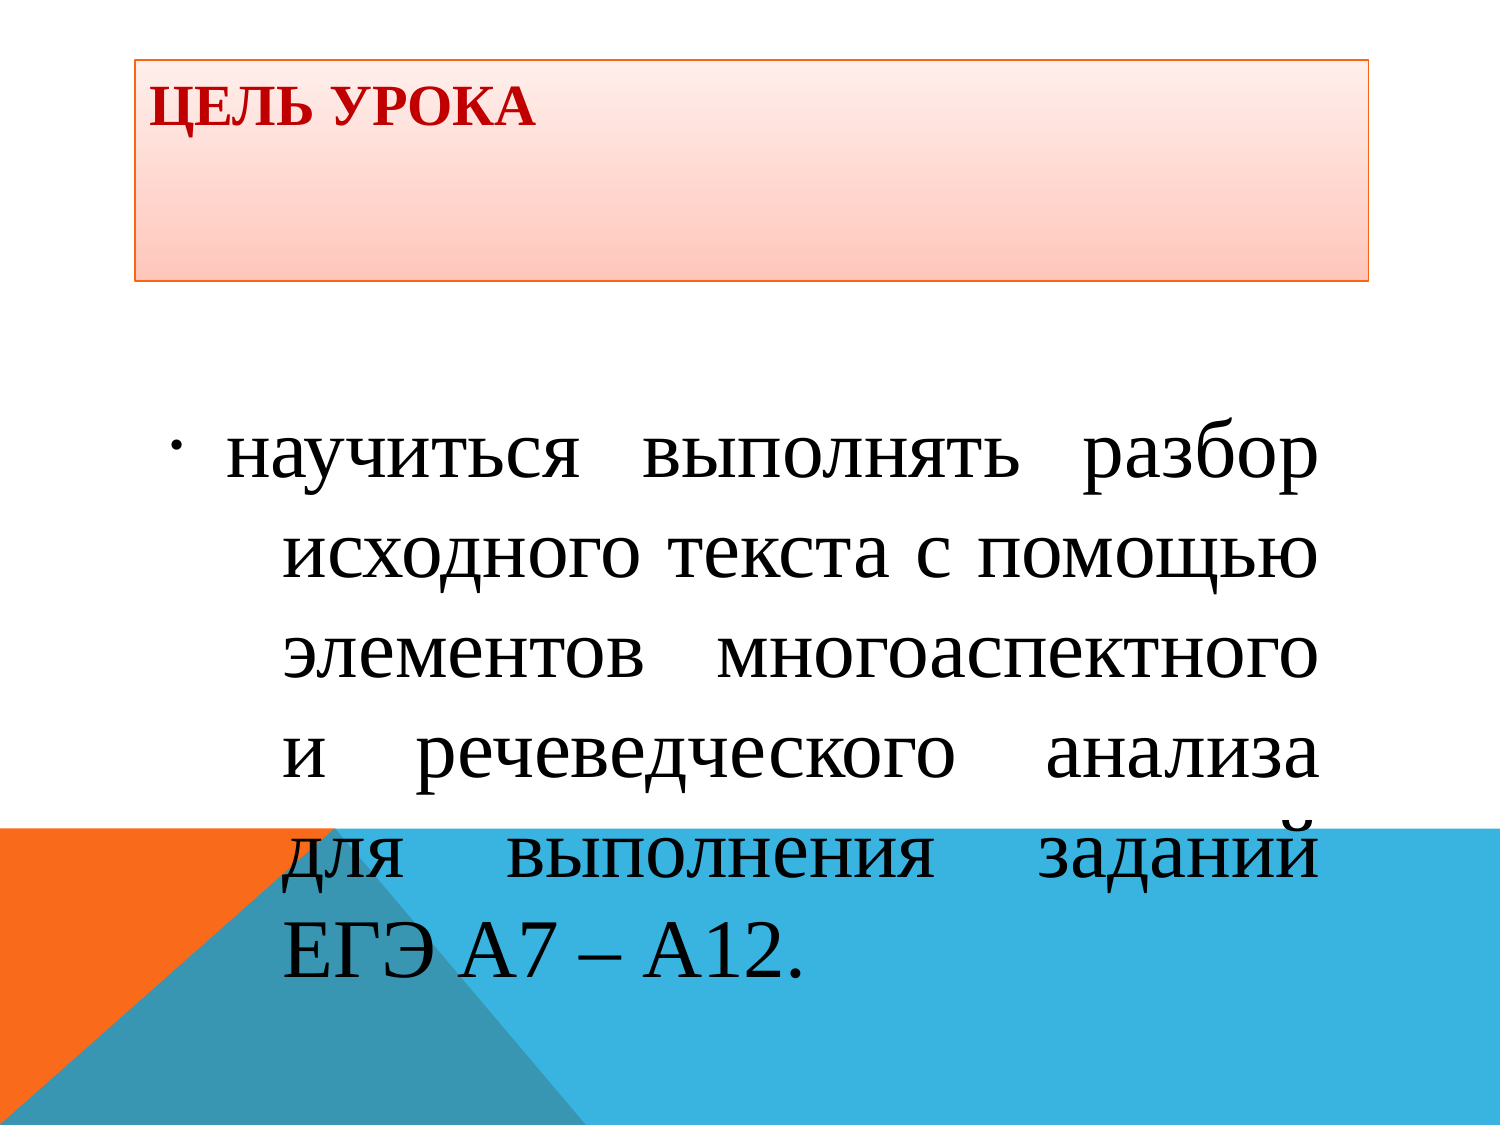

# ЦЕЛЬ УРОКА
научиться выполнять разбор исходного текста с помощью элементов многоаспектного и речеведческого анализа для выполнения заданий ЕГЭ А7 – А12.